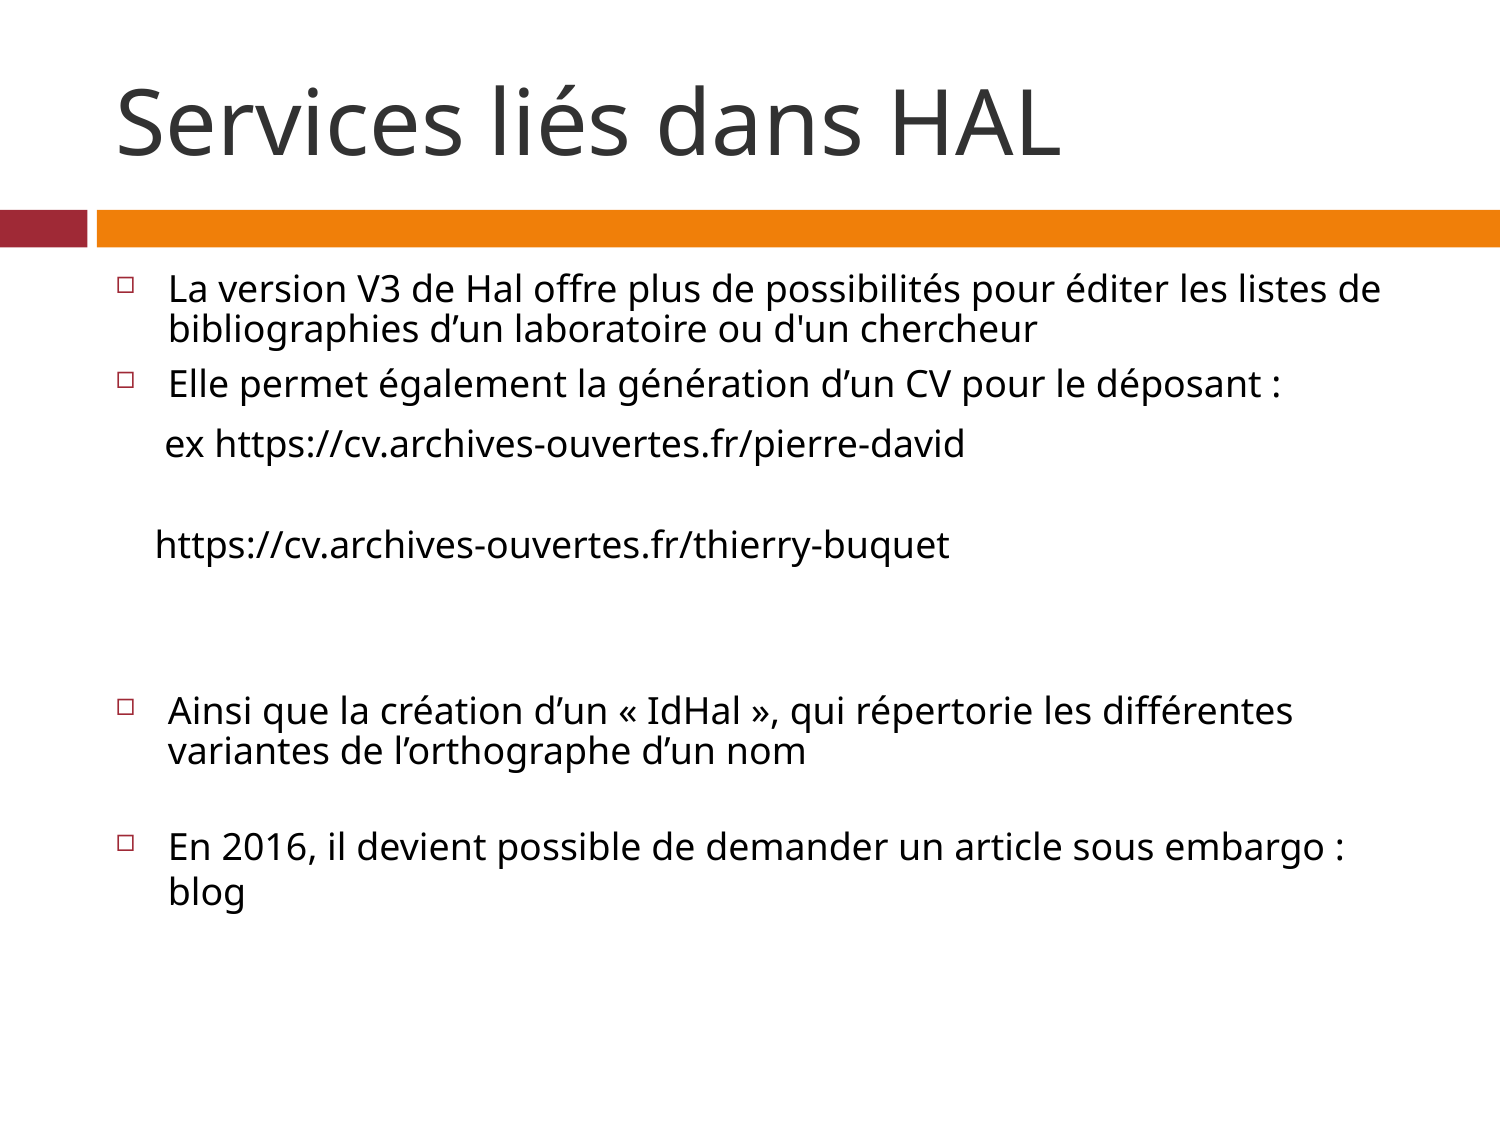

# Services liés dans HAL
La version V3 de Hal offre plus de possibilités pour éditer les listes de bibliographies d’un laboratoire ou d'un chercheur
Elle permet également la génération d’un CV pour le déposant :
 ex https://cv.archives-ouvertes.fr/pierre-david
 https://cv.archives-ouvertes.fr/thierry-buquet
Ainsi que la création d’un « IdHal », qui répertorie les différentes variantes de l’orthographe d’un nom
En 2016, il devient possible de demander un article sous embargo : blog